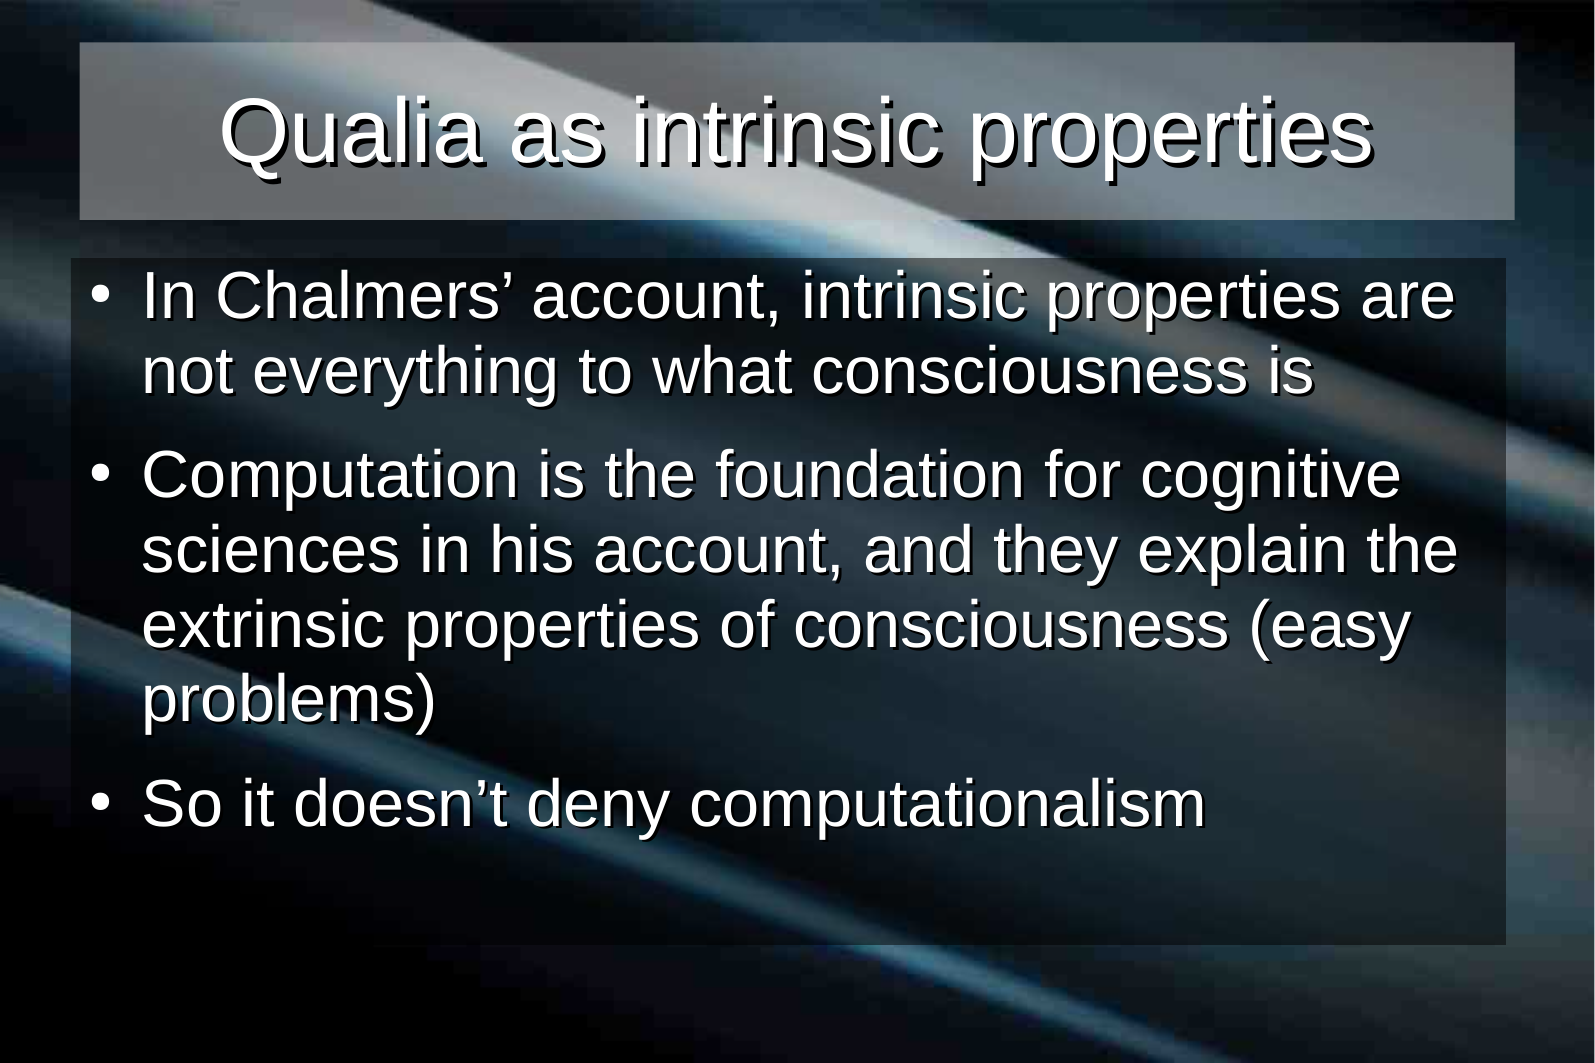

# Qualia as intrinsic properties
In Chalmers’ account, intrinsic properties are not everything to what consciousness is
Computation is the foundation for cognitive sciences in his account, and they explain the extrinsic properties of consciousness (easy problems)
So it doesn’t deny computationalism